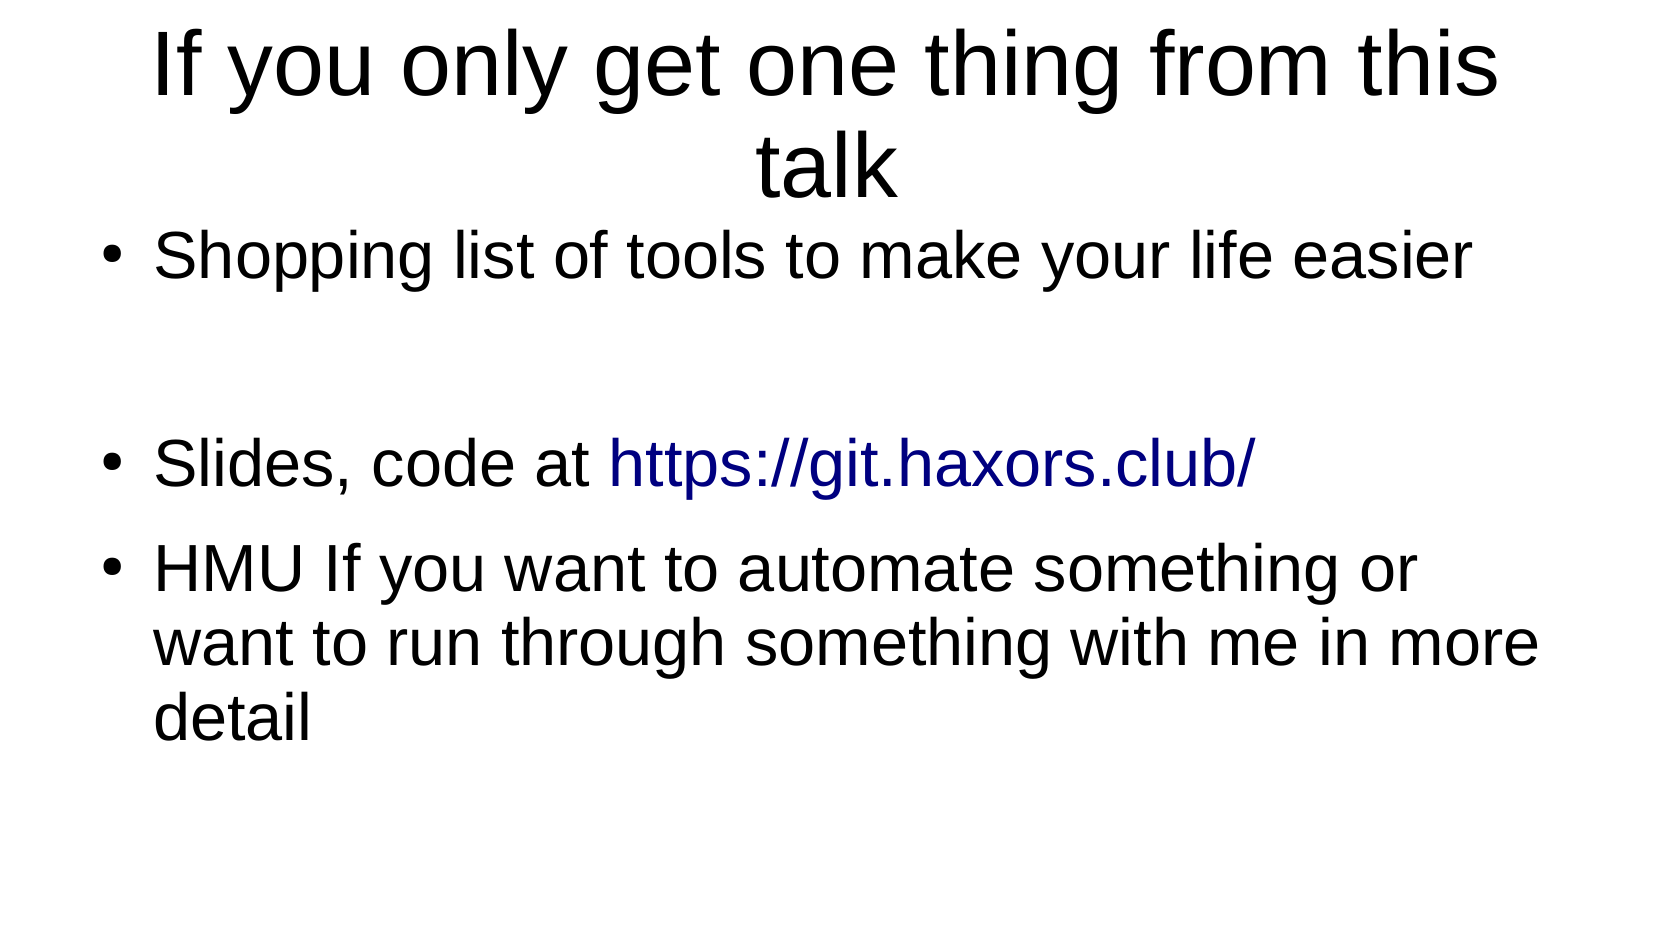

# If you only get one thing from this talk
Shopping list of tools to make your life easier
Slides, code at https://git.haxors.club/
HMU If you want to automate something or want to run through something with me in more detail